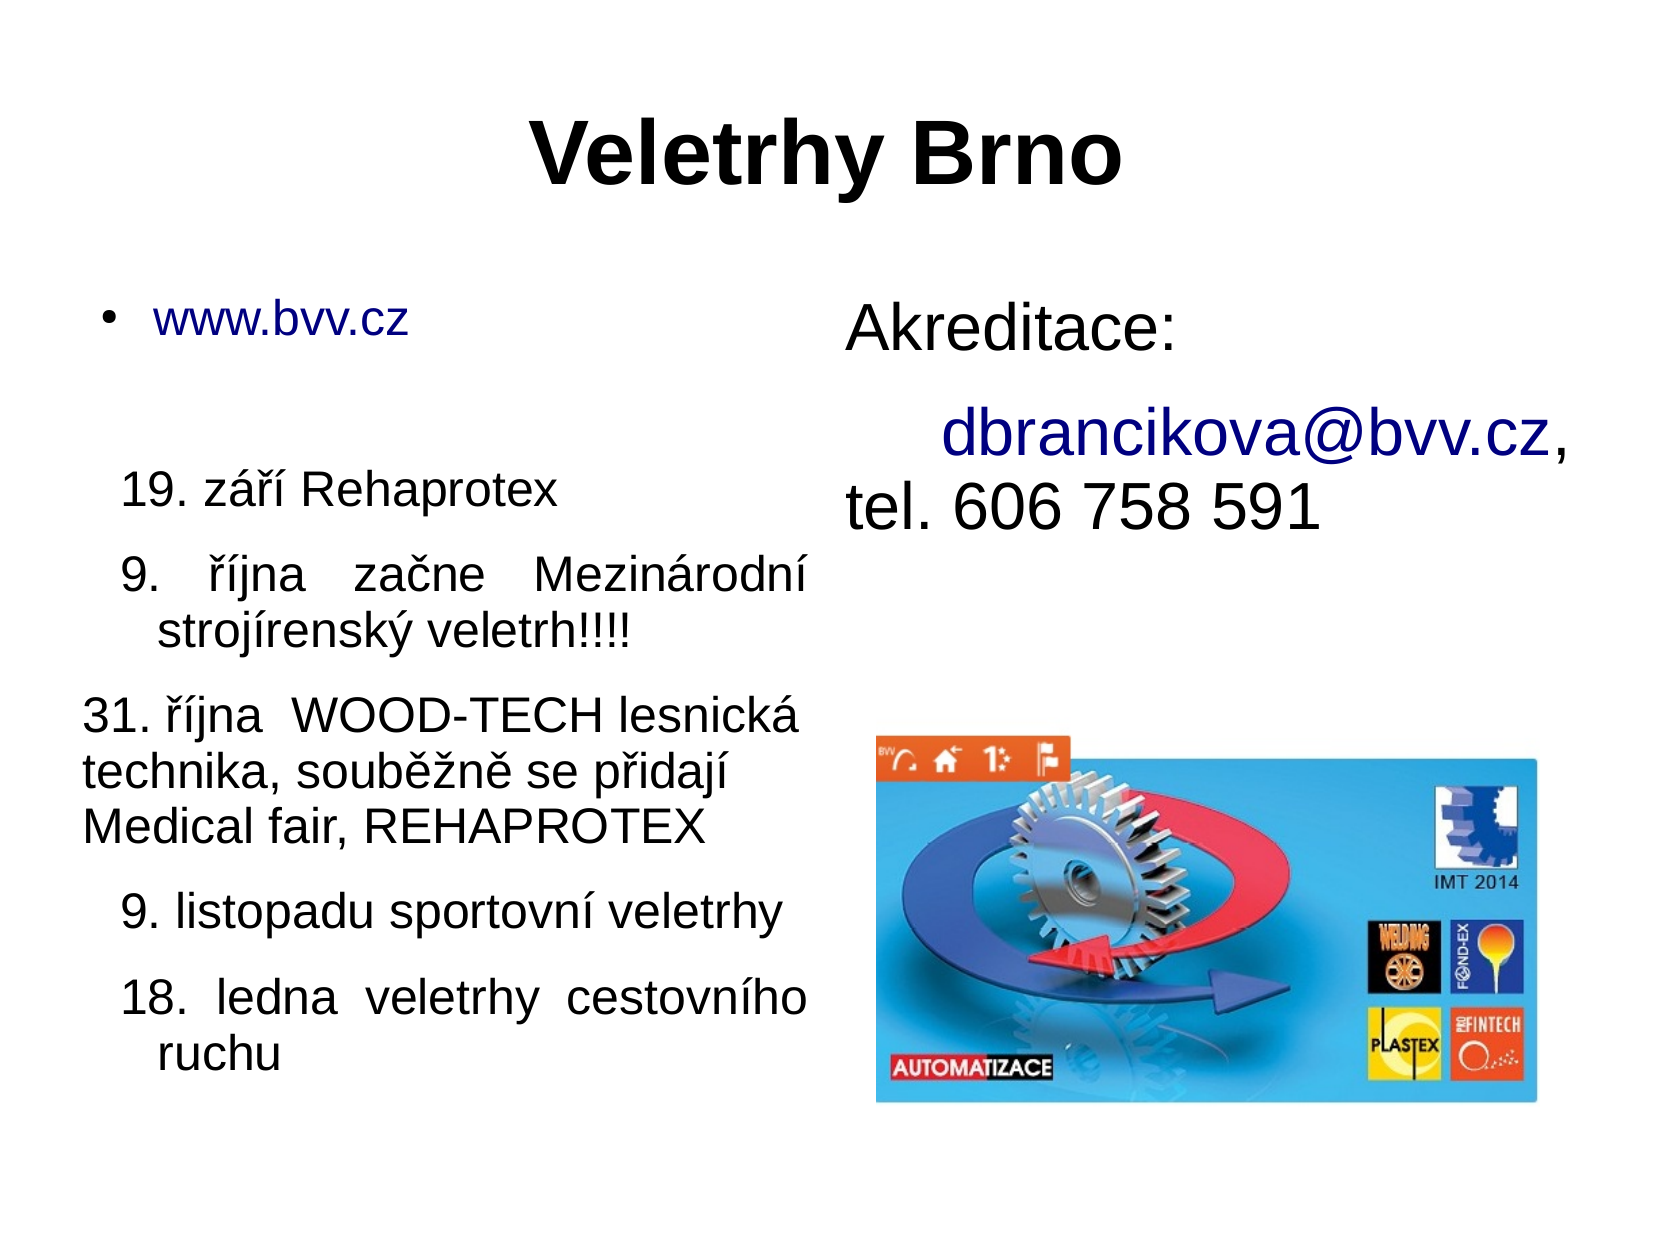

# Veletrhy Brno
www.bvv.cz
19. září Rehaprotex
9. října začne Mezinárodní strojírenský veletrh!!!!
31. října WOOD-TECH lesnická technika, souběžně se přidají Medical fair, REHAPROTEX
9. listopadu sportovní veletrhy
18. ledna veletrhy cestovního ruchu
Akreditace:
 dbrancikova@bvv.cz, tel. 606 758 591